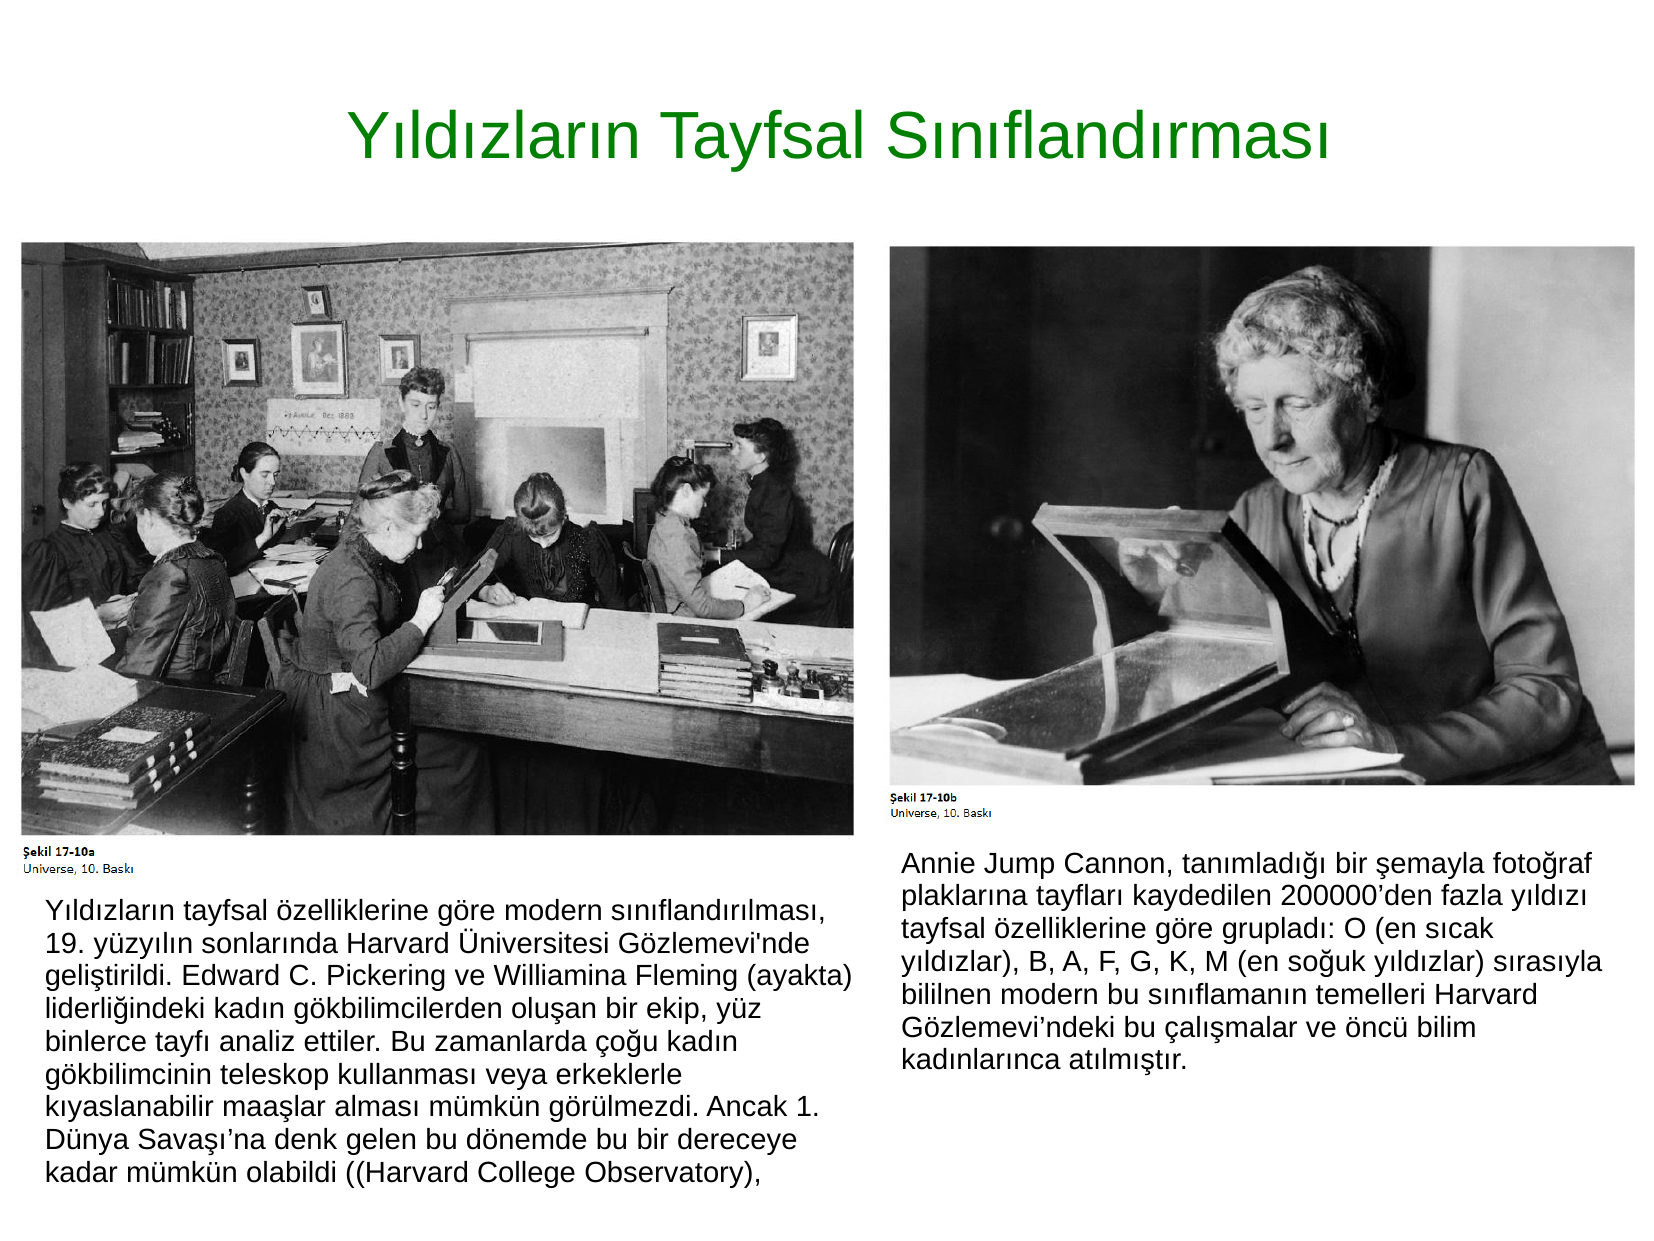

Yıldızların Tayfsal Sınıflandırması
Annie Jump Cannon, tanımladığı bir şemayla fotoğraf plaklarına tayfları kaydedilen 200000’den fazla yıldızı tayfsal özelliklerine göre grupladı: O (en sıcak yıldızlar), B, A, F, G, K, M (en soğuk yıldızlar) sırasıyla bililnen modern bu sınıflamanın temelleri Harvard Gözlemevi’ndeki bu çalışmalar ve öncü bilim kadınlarınca atılmıştır.
Yıldızların tayfsal özelliklerine göre modern sınıflandırılması, 19. yüzyılın sonlarında Harvard Üniversitesi Gözlemevi'nde geliştirildi. Edward C. Pickering ve Williamina Fleming (ayakta) liderliğindeki kadın gökbilimcilerden oluşan bir ekip, yüz binlerce tayfı analiz ettiler. Bu zamanlarda çoğu kadın gökbilimcinin teleskop kullanması veya erkeklerle kıyaslanabilir maaşlar alması mümkün görülmezdi. Ancak 1. Dünya Savaşı’na denk gelen bu dönemde bu bir dereceye kadar mümkün olabildi ((Harvard College Observatory),